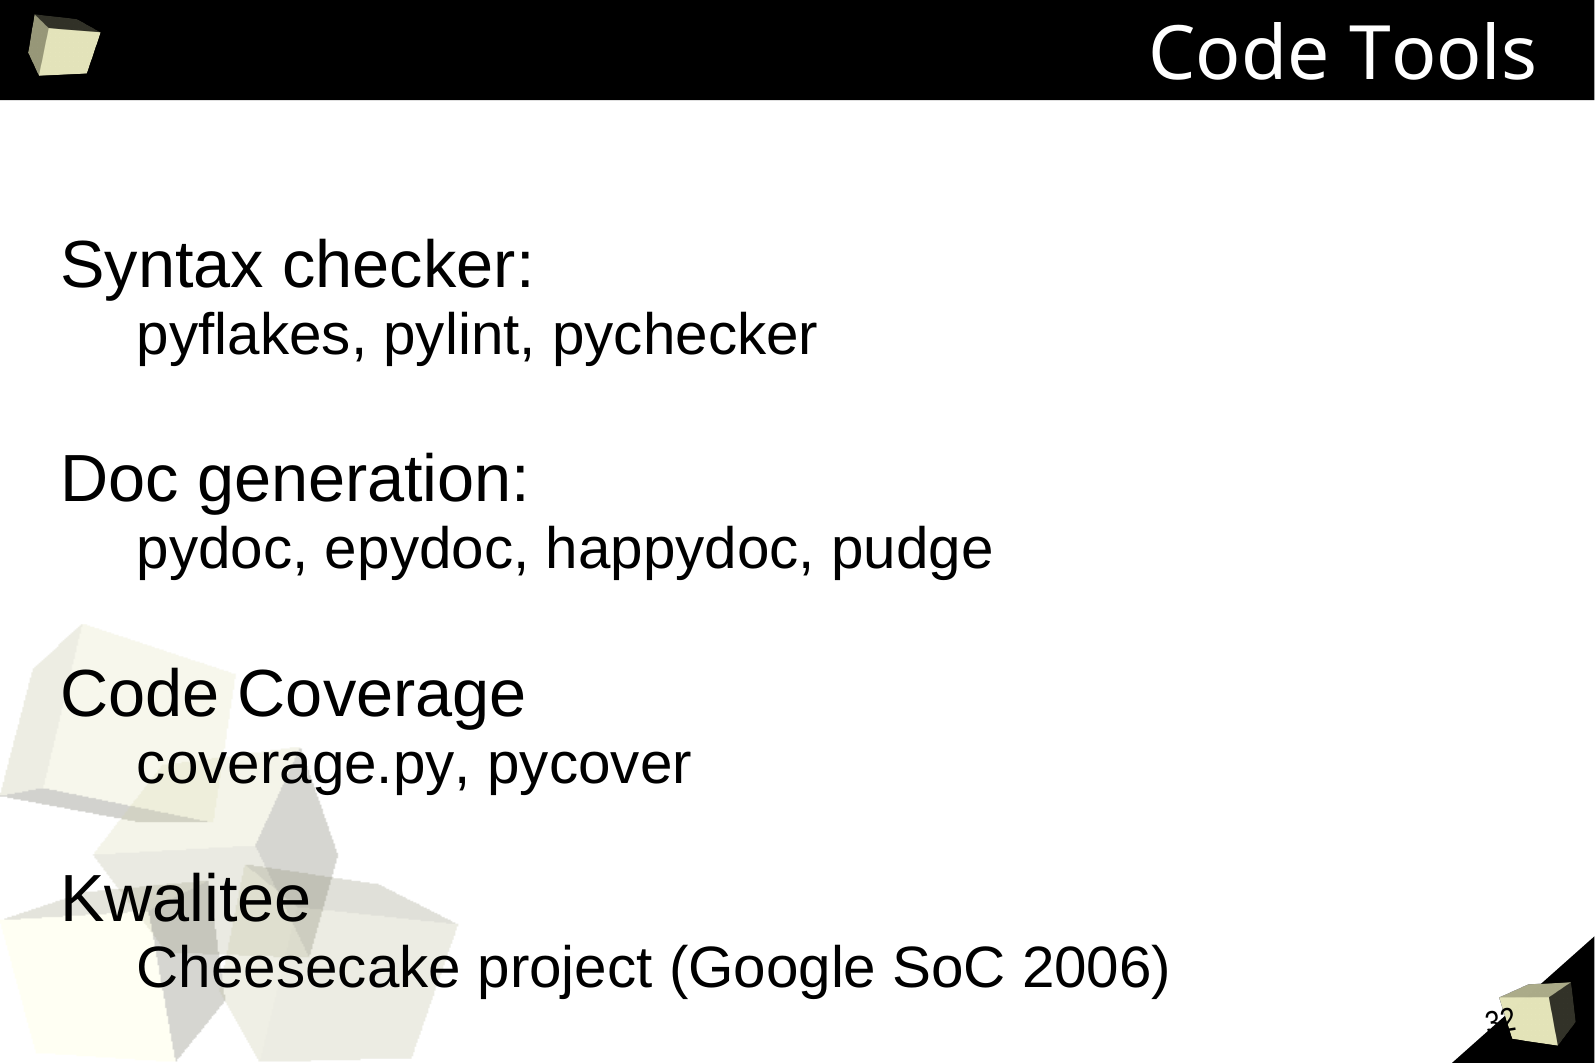

# Code Tools
Syntax checker:
pyflakes, pylint, pychecker
Doc generation:
pydoc, epydoc, happydoc, pudge
Code Coverage
coverage.py, pycover
Kwalitee
Cheesecake project (Google SoC 2006)